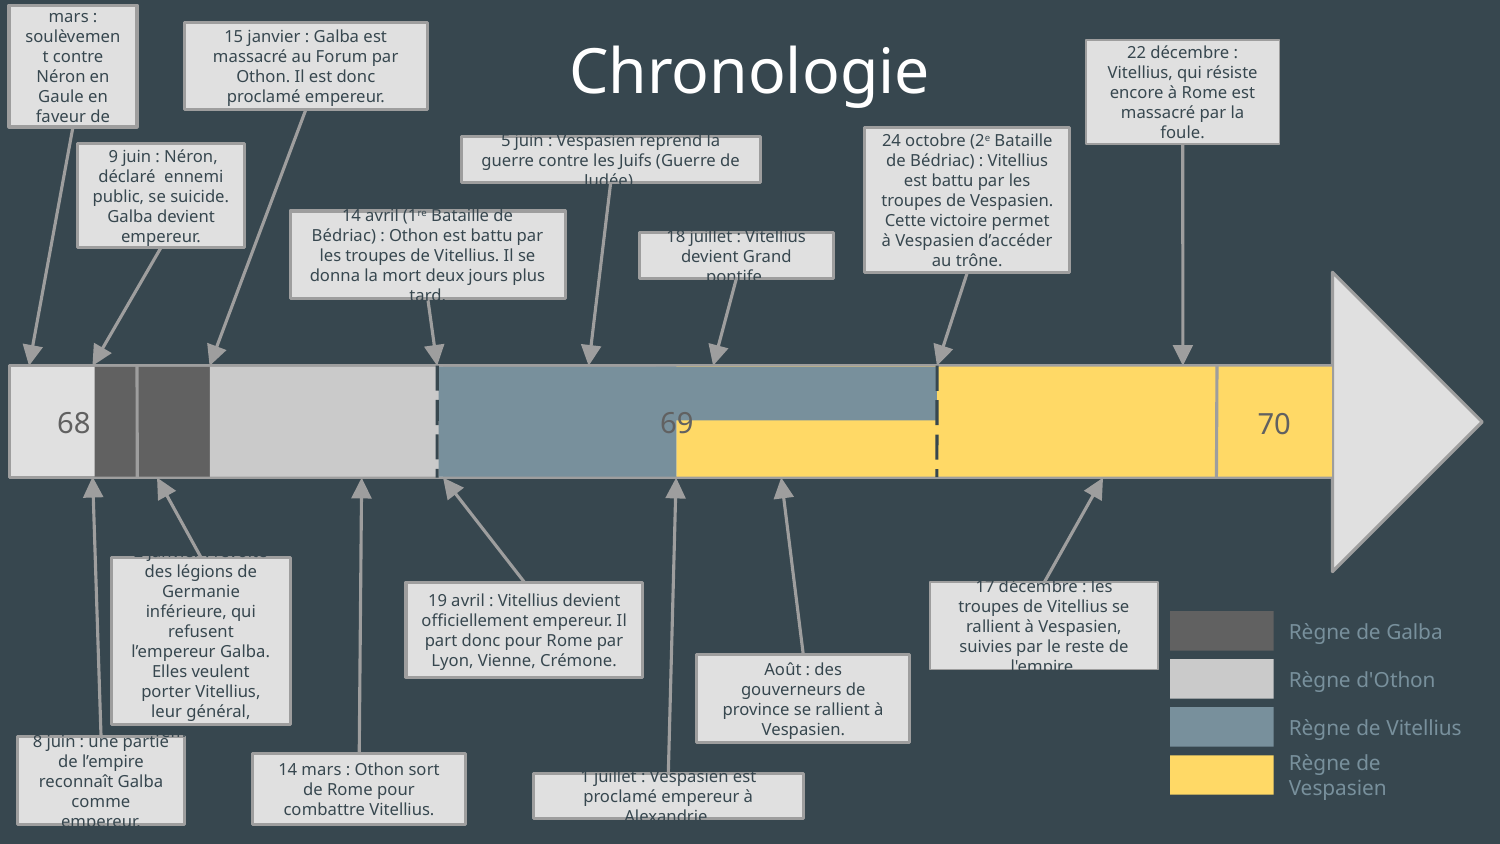

Début mars : soulèvement contre Néron en Gaule en faveur de Galba.
# Chronologie
15 janvier : Galba est massacré au Forum par Othon. Il est donc proclamé empereur.
22 décembre : Vitellius, qui résiste encore à Rome est massacré par la foule.
24 octobre (2e Bataille de Bédriac) : Vitellius est battu par les troupes de Vespasien. Cette victoire permet à Vespasien d’accéder au trône.
5 juin : Vespasien reprend la guerre contre les Juifs (Guerre de Judée).
 9 juin : Néron, déclaré ennemi public, se suicide. Galba devient empereur.
14 avril (1re Bataille de Bédriac) : Othon est battu par les troupes de Vitellius. Il se donna la mort deux jours plus tard.
18 juillet : Vitellius devient Grand pontife.
68
69
70
2 janvier : révolte des légions de Germanie inférieure, qui refusent l’empereur Galba. Elles veulent porter Vitellius, leur général, empereur.
19 avril : Vitellius devient officiellement empereur. Il part donc pour Rome par Lyon, Vienne, Crémone.
17 décembre : les troupes de Vitellius se rallient à Vespasien, suivies par le reste de l'empire.
Règne de Galba
Règne d'Othon
Règne de Vitellius
Règne de Vespasien
Août : des gouverneurs de province se rallient à Vespasien.
8 juin : une partie de l’empire reconnaît Galba comme empereur.
14 mars : Othon sort de Rome pour combattre Vitellius.
1 juillet : Vespasien est proclamé empereur à Alexandrie.